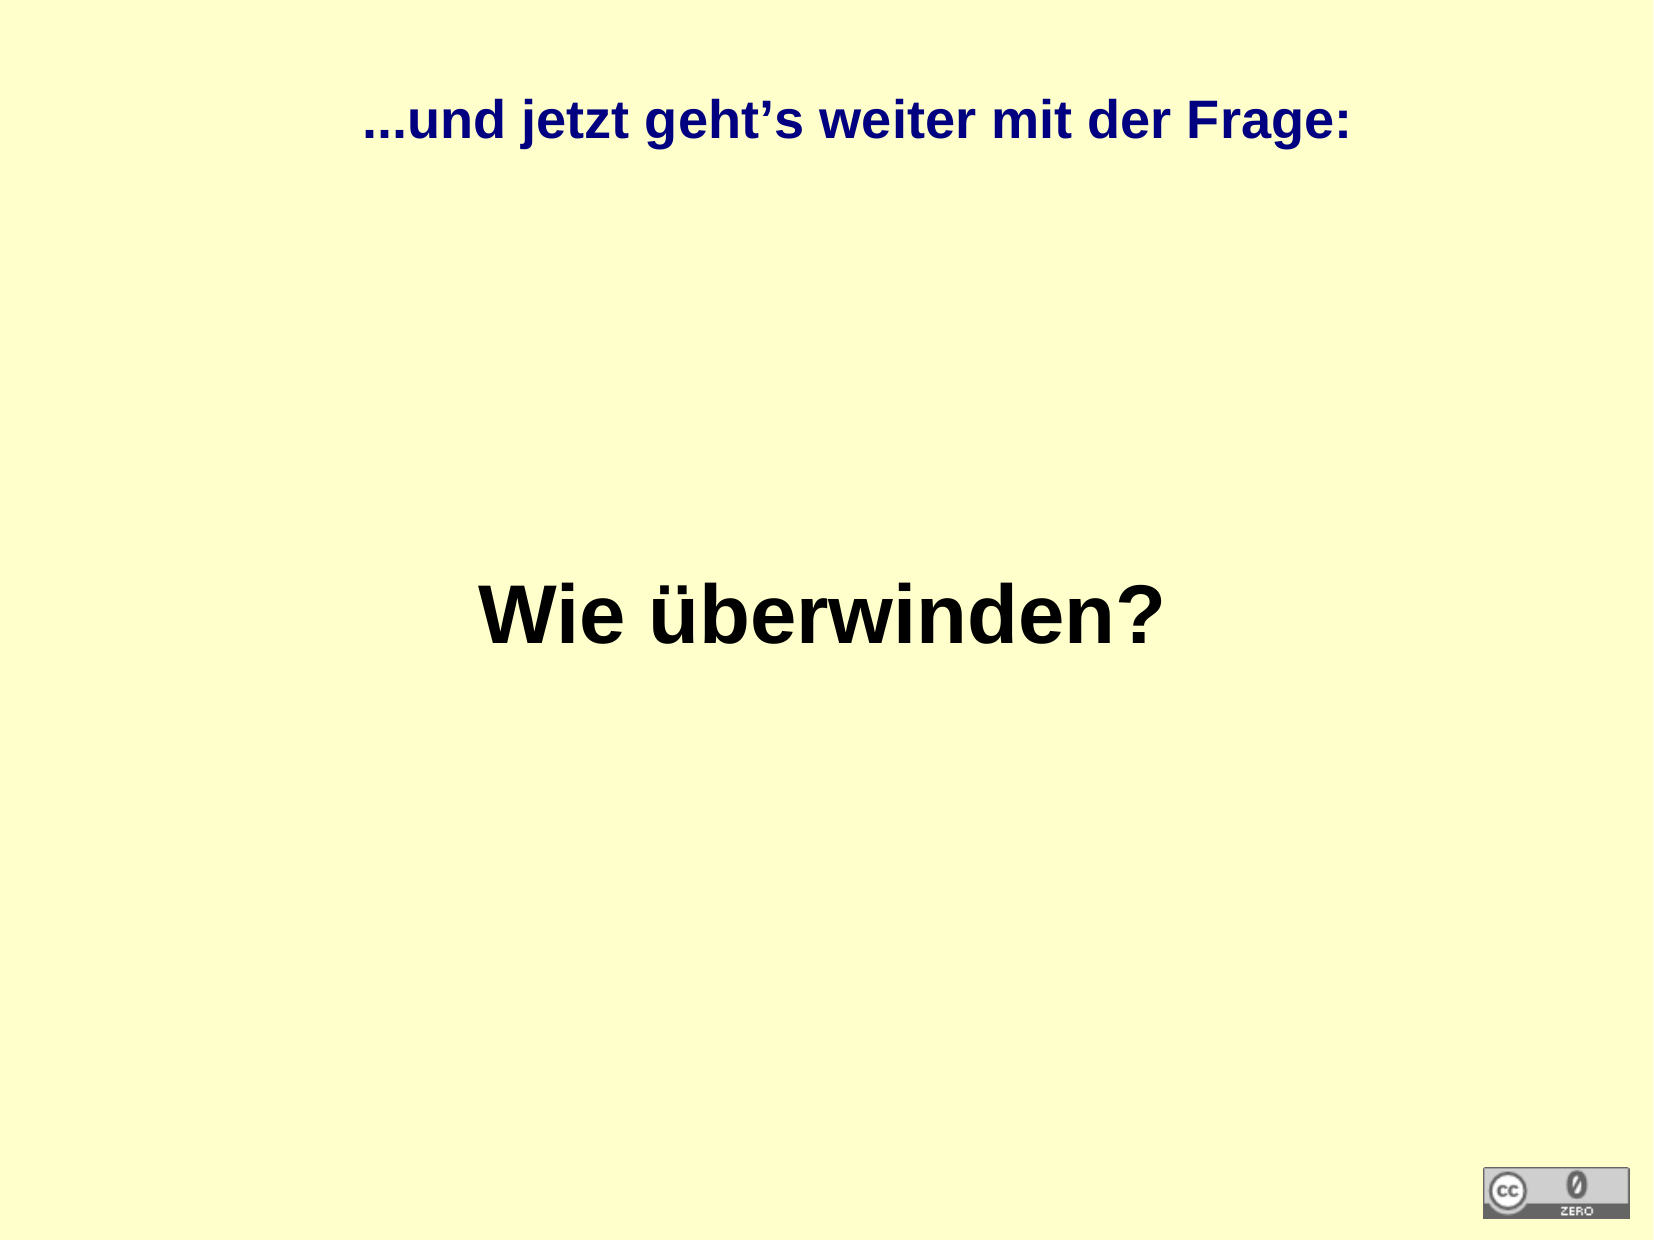

# ...und jetzt geht’s weiter mit der Frage:
Wie überwinden?